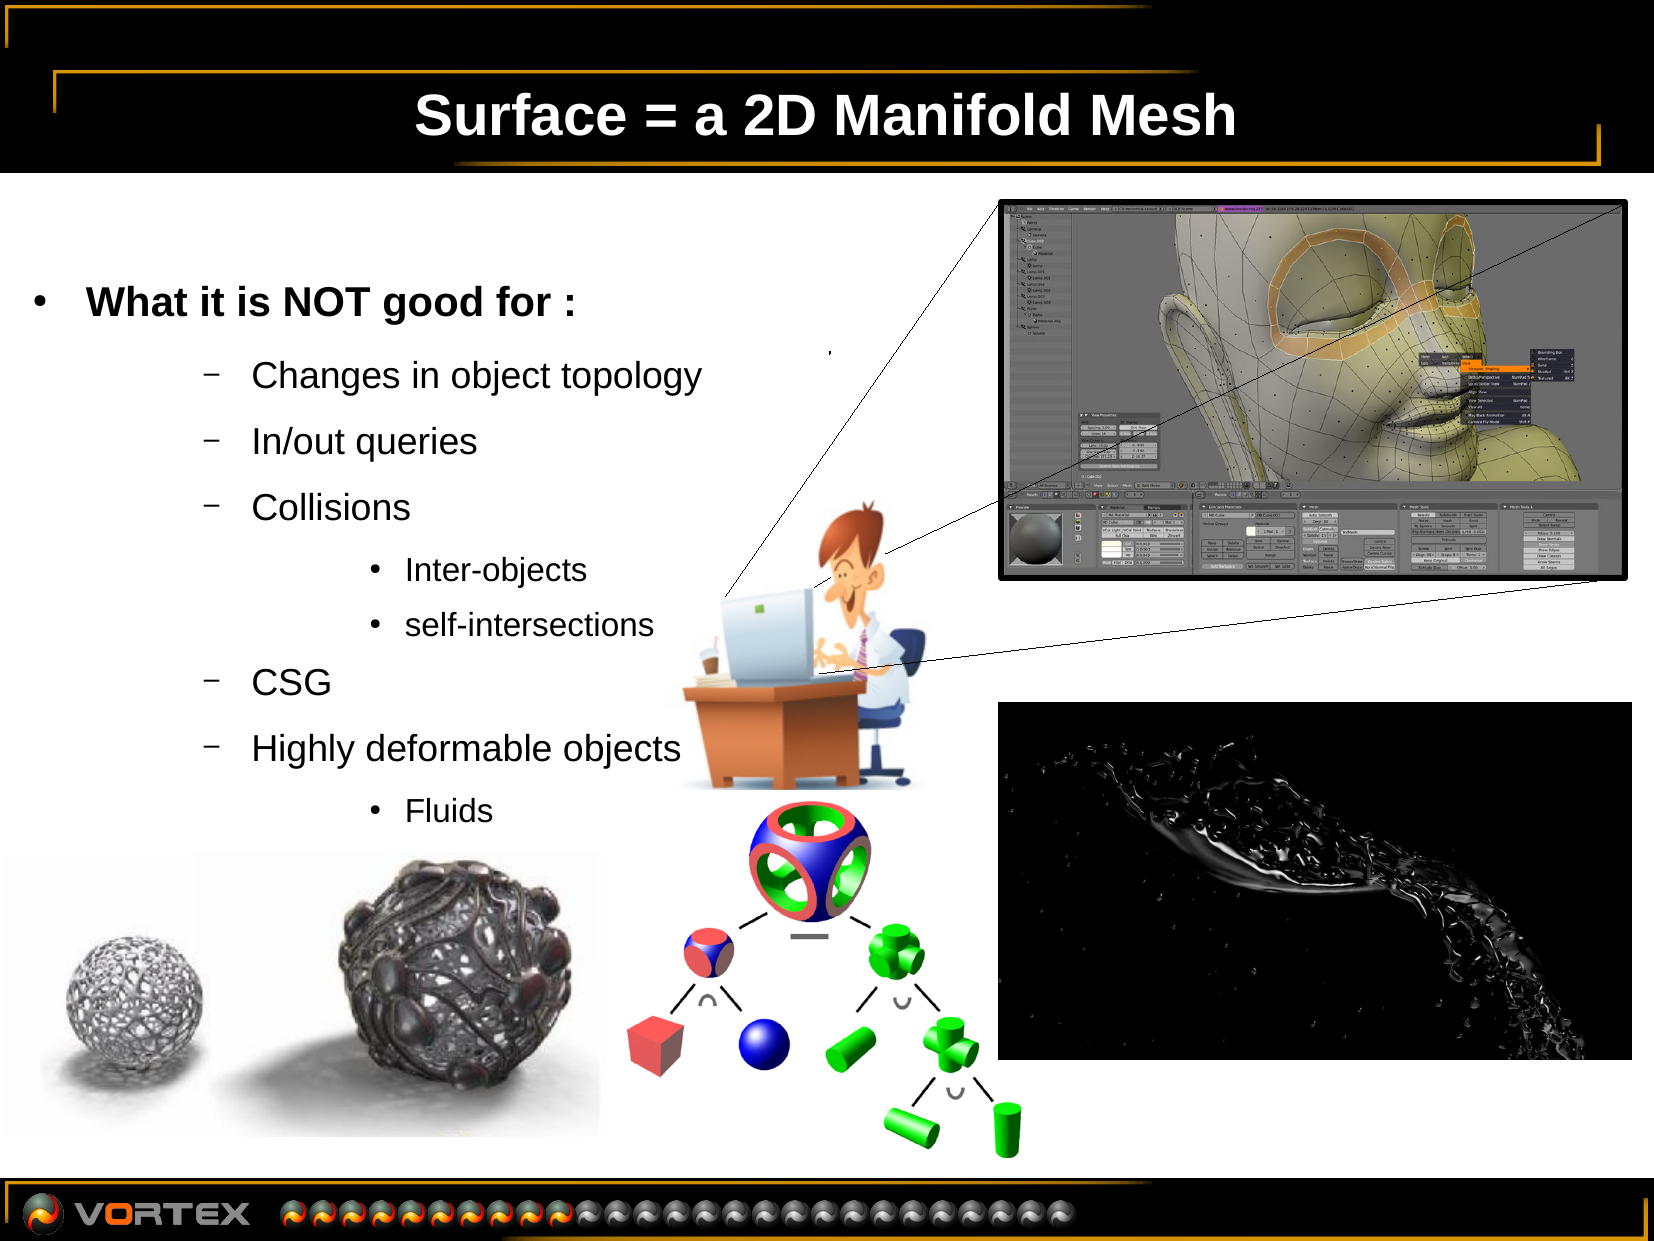

# Surface = a 2D Manifold Mesh
What it is NOT good for :
Changes in object topology
In/out queries
Collisions
Inter-objects
self-intersections
CSG
Highly deformable objects
Fluids